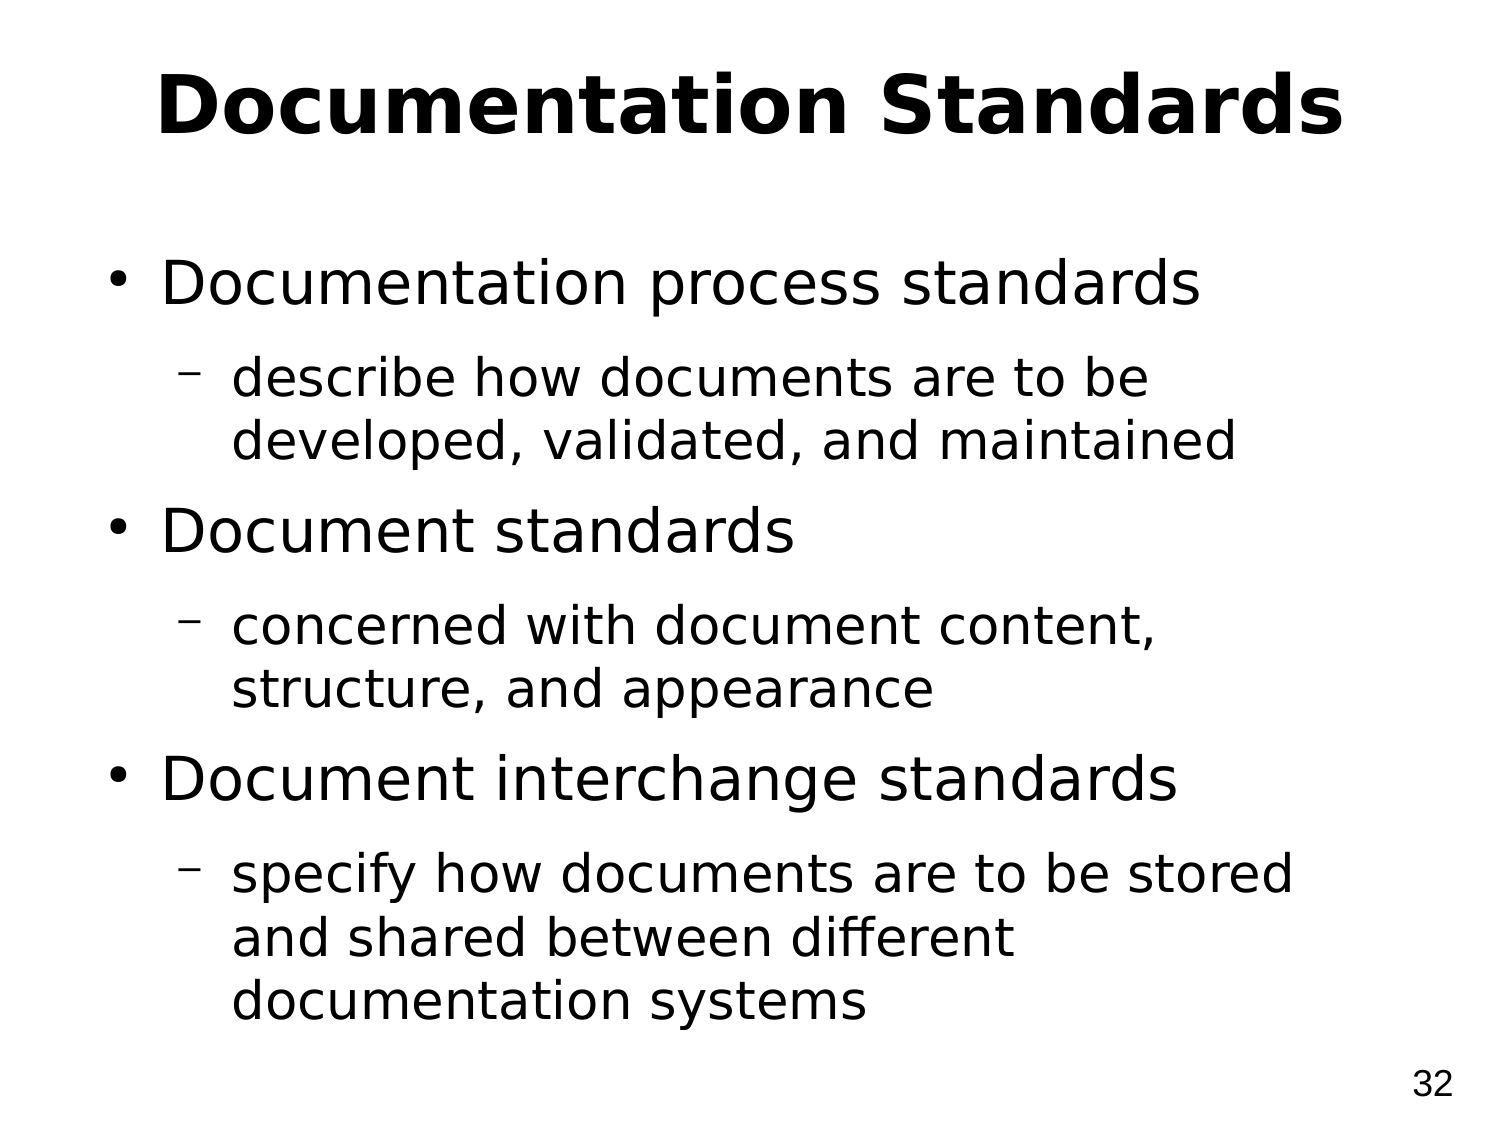

# Documentation Standards
Documentation process standards
describe how documents are to be developed, validated, and maintained
Document standards
concerned with document content, structure, and appearance
Document interchange standards
specify how documents are to be stored and shared between different documentation systems